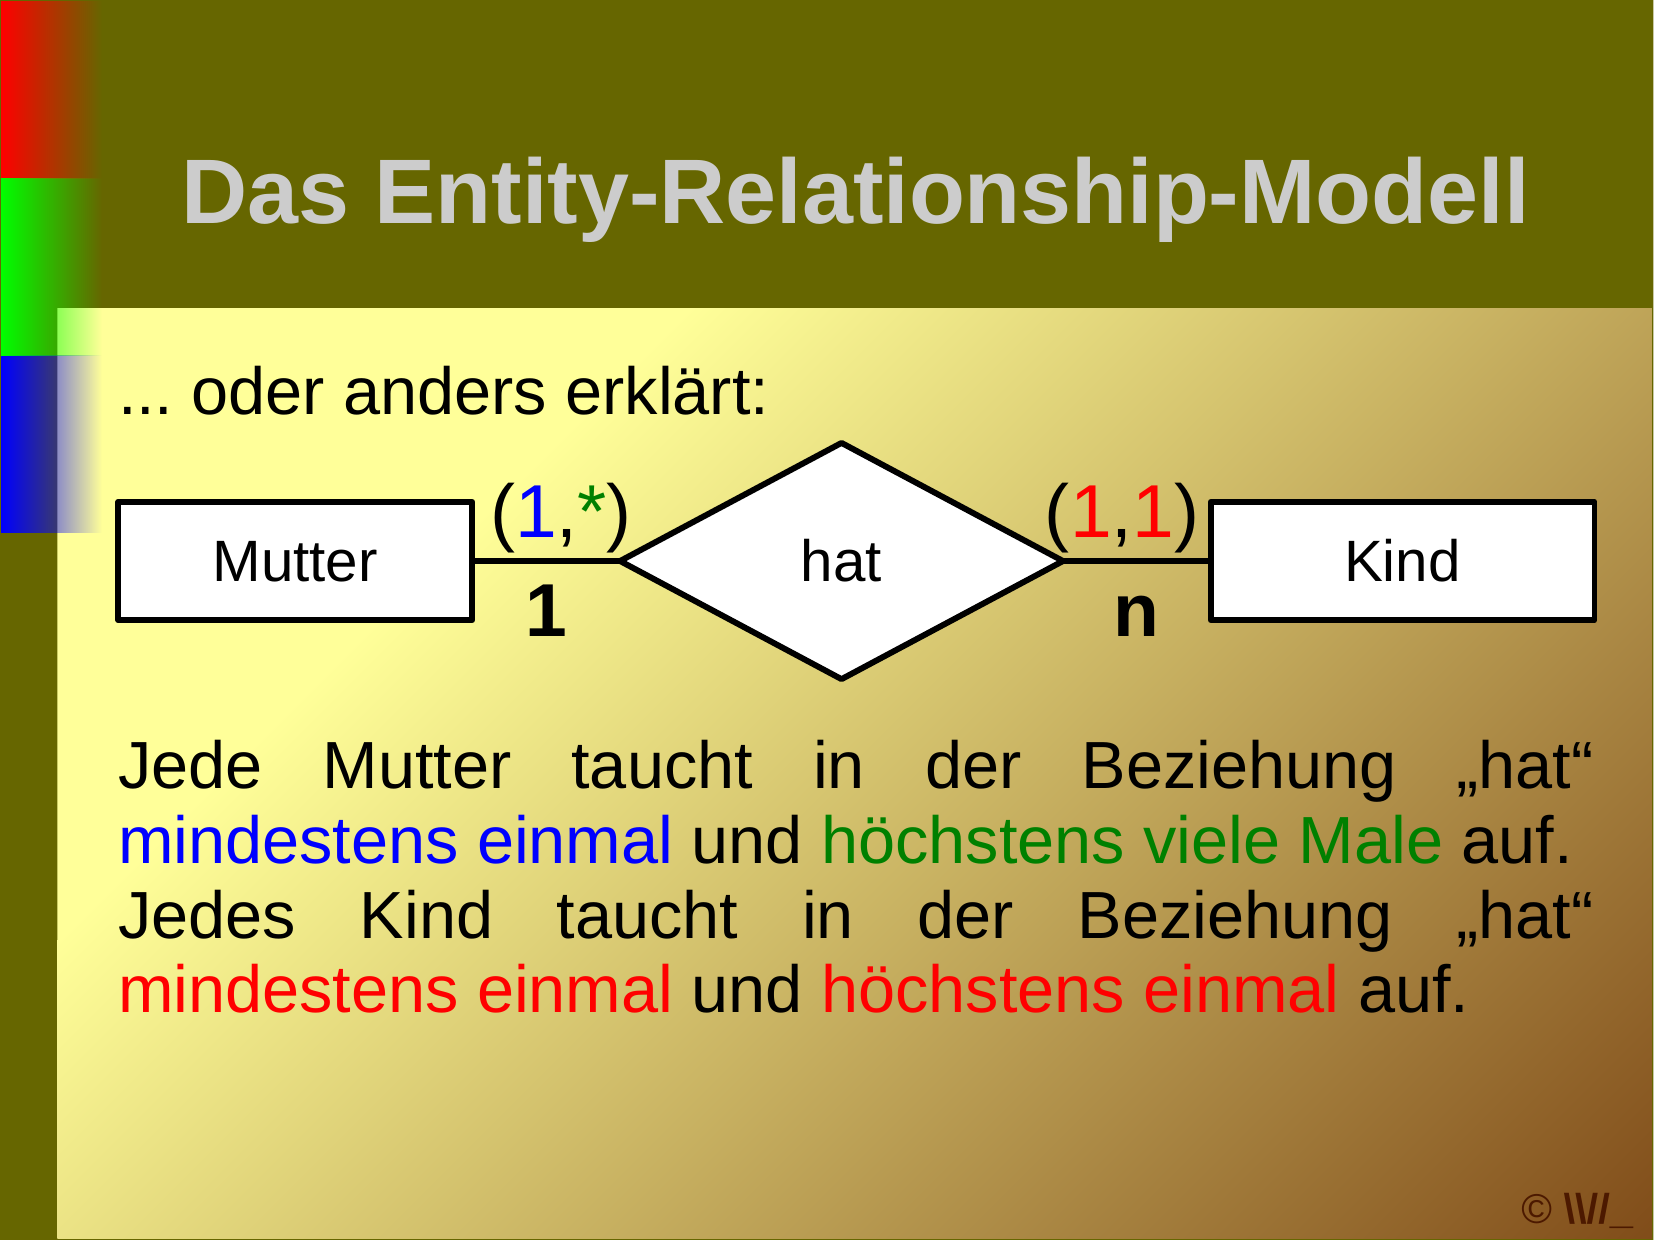

# Das Entity-Relationship-Modell
... oder anders erklärt:
Jede Mutter taucht in der Beziehung „hat“ mindestens einmal und höchstens viele Male auf.
Jedes Kind taucht in der Beziehung „hat“ mindestens einmal und höchstens einmal auf.
hat
(1,*)
(1,1)
Mutter
Kind
1
n